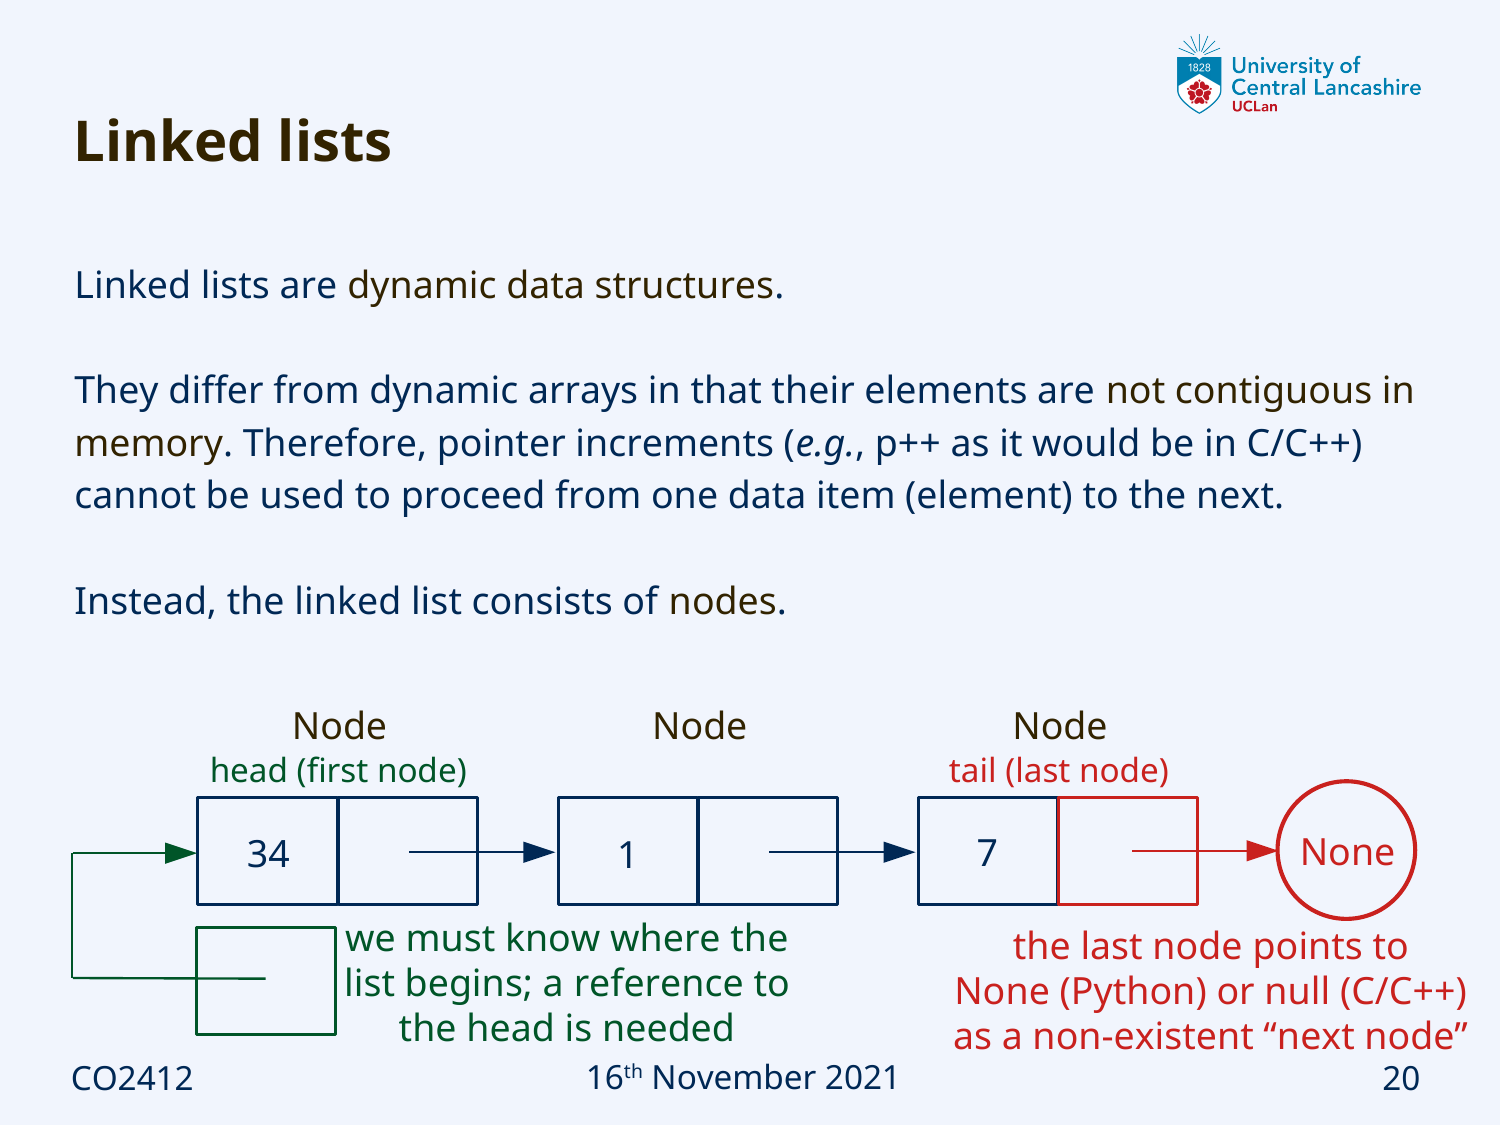

# Linked lists
Linked lists are dynamic data structures.
They differ from dynamic arrays in that their elements are not contiguous in memory. Therefore, pointer increments (e.g., p++ as it would be in C/C++) cannot be used to proceed from one data item (element) to the next.
Instead, the linked list consists of nodes.
Node
Node
Node
head (first node)
tail (last node)
None
7
34
1
we must know where the list begins; a reference to the head is needed
the last node points to
None (Python) or null (C/C++)
as a non-existent “next node”